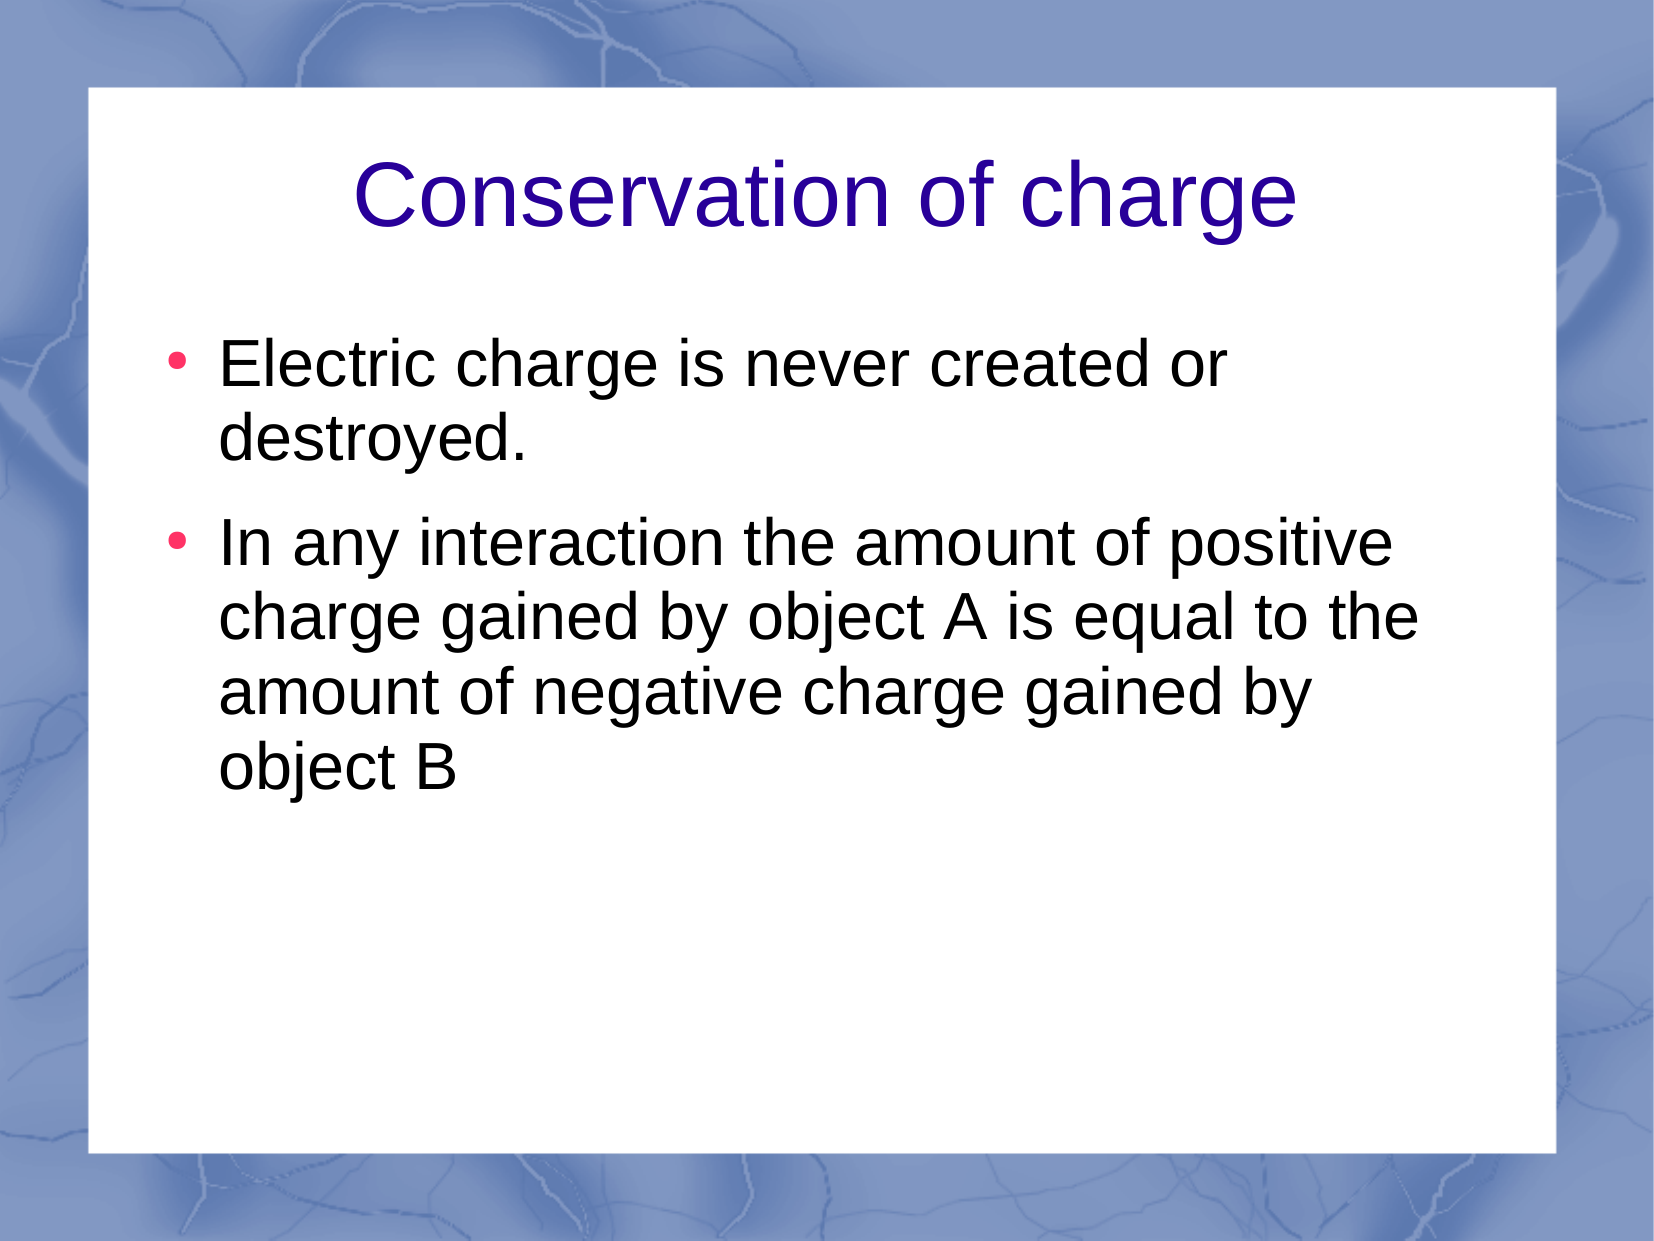

# Conservation of charge
Electric charge is never created or destroyed.
In any interaction the amount of positive charge gained by object A is equal to the amount of negative charge gained by object B